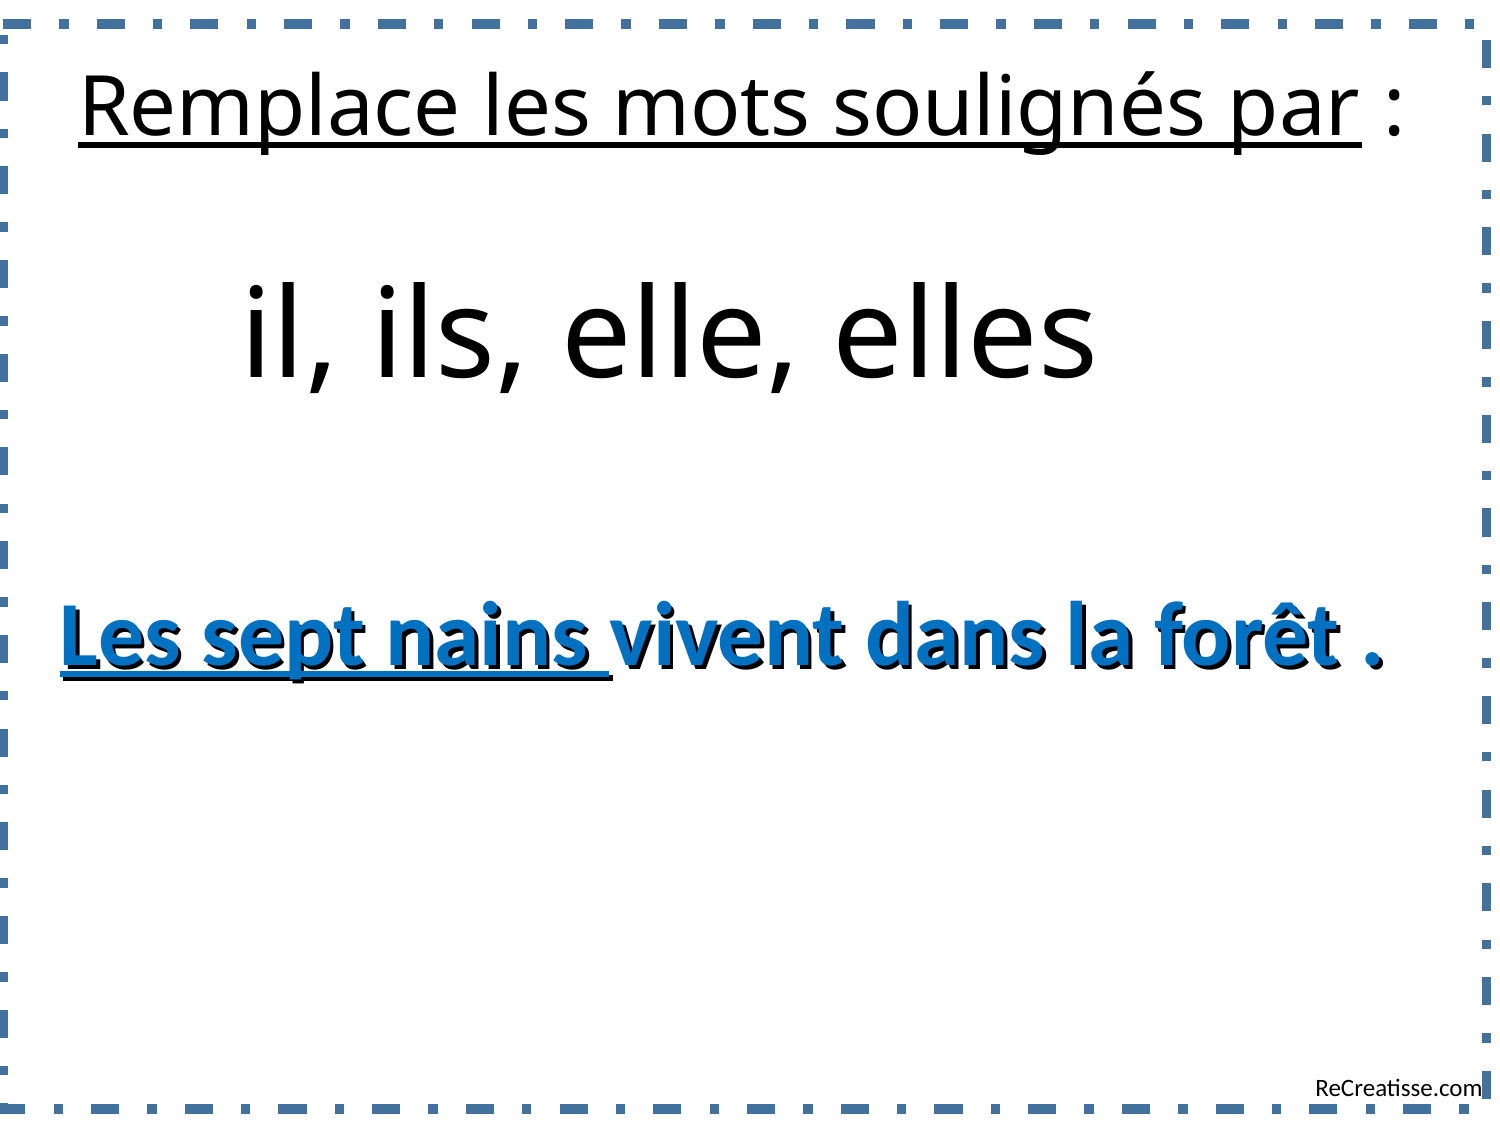

Remplace les mots soulignés par :
 il, ils, elle, elles
Les sept nains vivent dans la forêt .
ReCreatisse.com